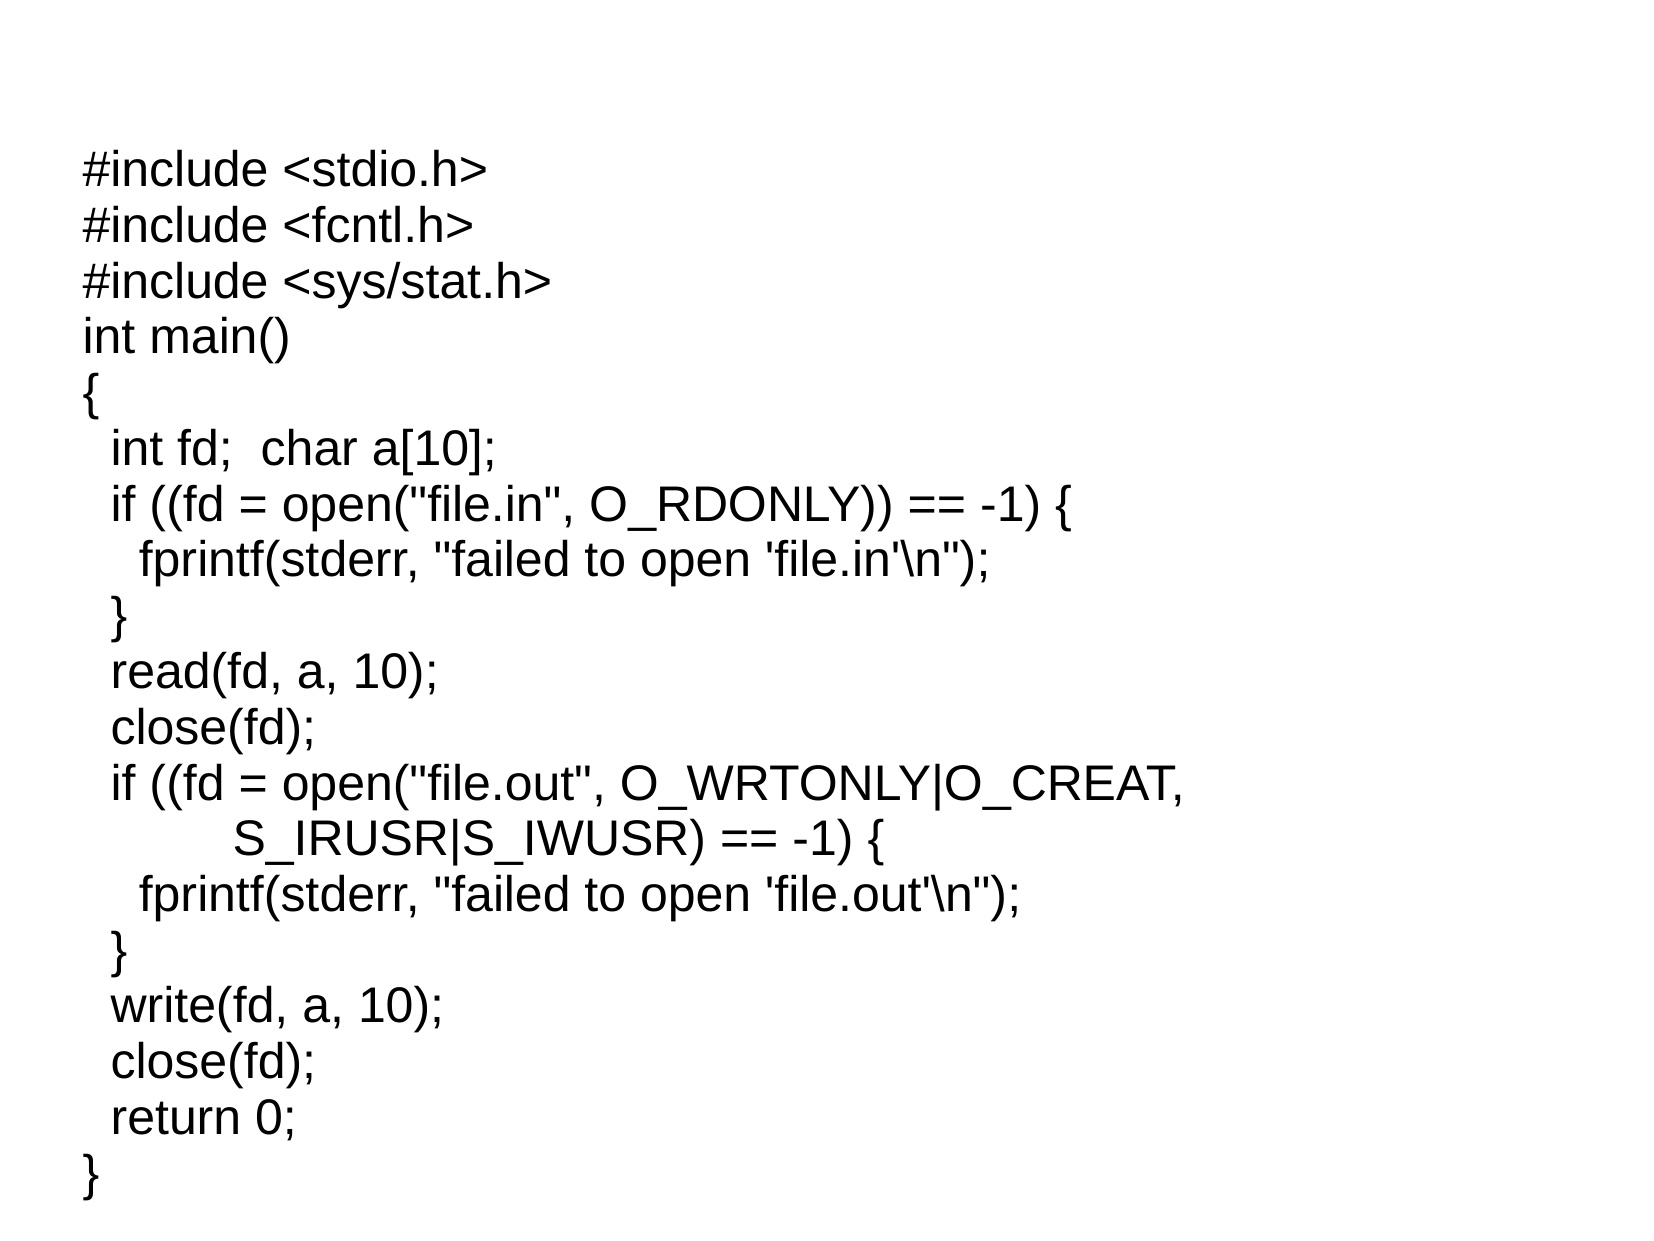

#include <stdio.h>
#include <fcntl.h>
#include <sys/stat.h>
int main()
{
 int fd; char a[10];
 if ((fd = open("file.in", O_RDONLY)) == -1) {
 fprintf(stderr, "failed to open 'file.in'\n");
 }
 read(fd, a, 10);
 close(fd);
 if ((fd = open("file.out", O_WRTONLY|O_CREAT,
		S_IRUSR|S_IWUSR) == -1) {
 fprintf(stderr, "failed to open 'file.out'\n");
 }
 write(fd, a, 10);
 close(fd);
 return 0;
}